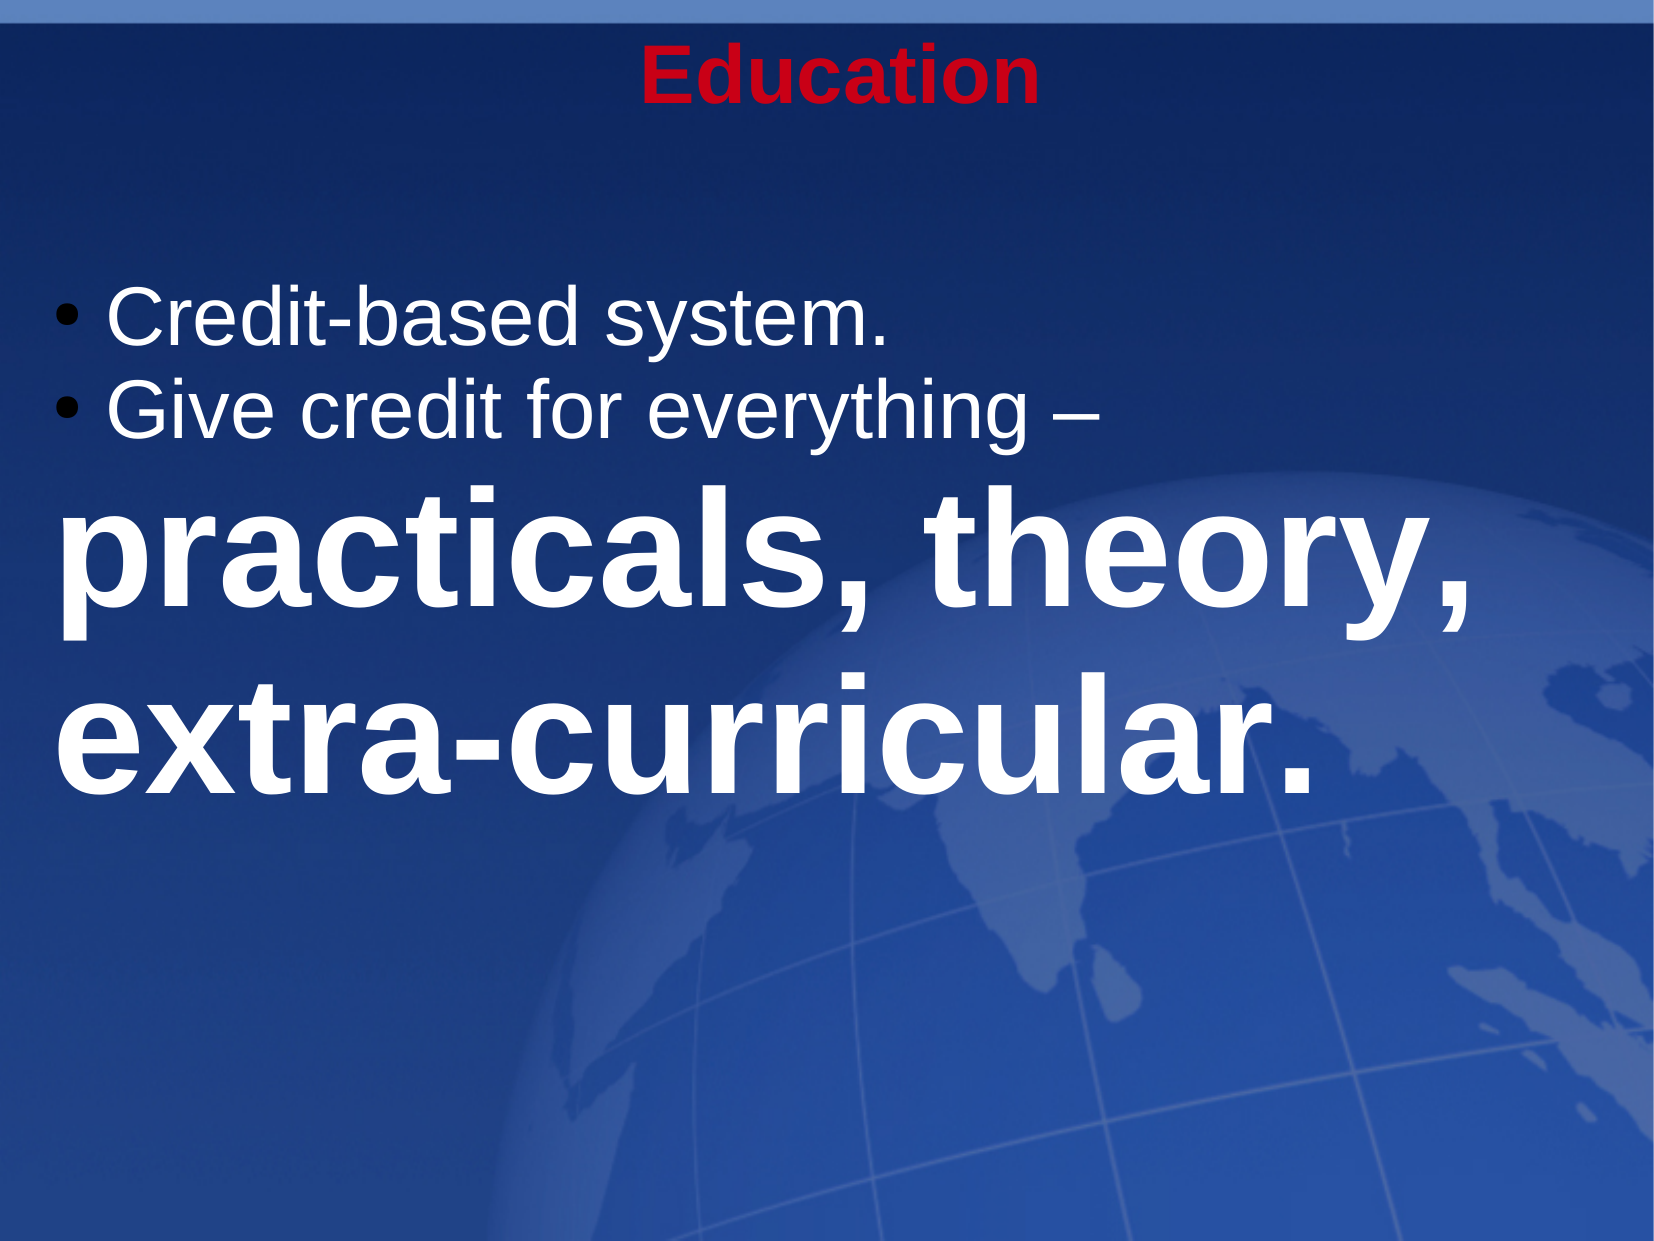

Education
 Credit-based system.
 Give credit for everything – practicals, theory, extra-curricular.